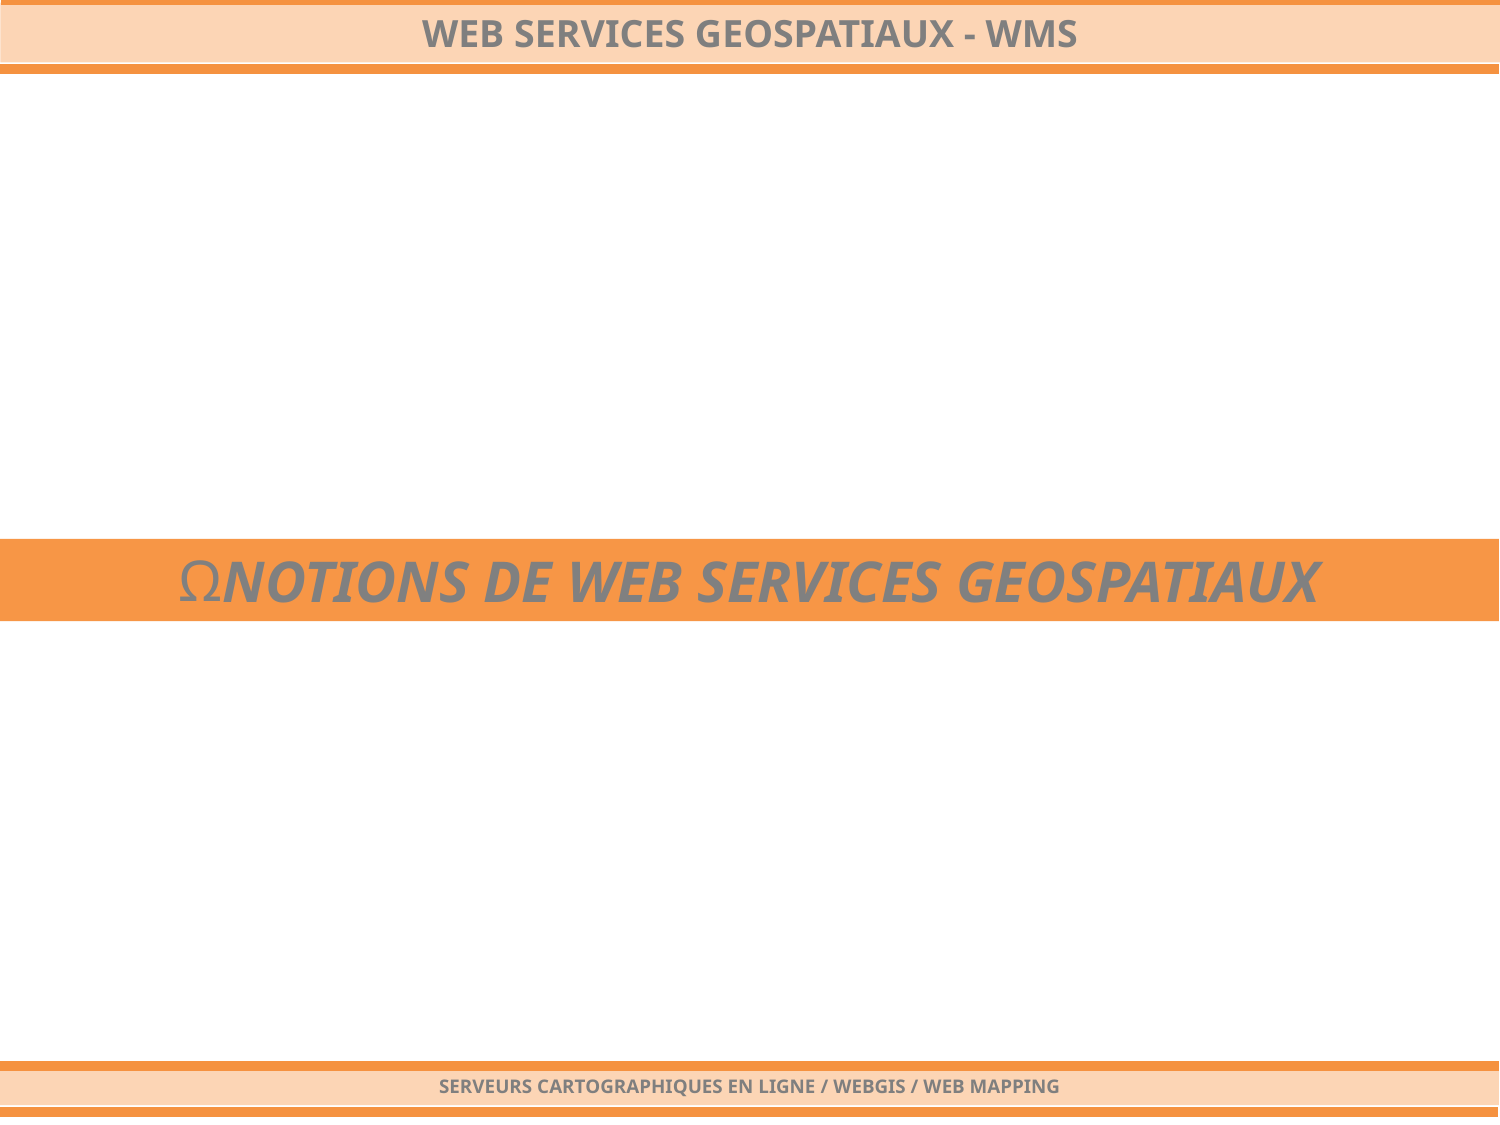

WEB SERVICES GEOSPATIAUX - WMS
NOTIONS DE WEB SERVICES GEOSPATIAUX
SERVEURS CARTOGRAPHIQUES EN LIGNE / WEBGIS / WEB MAPPING